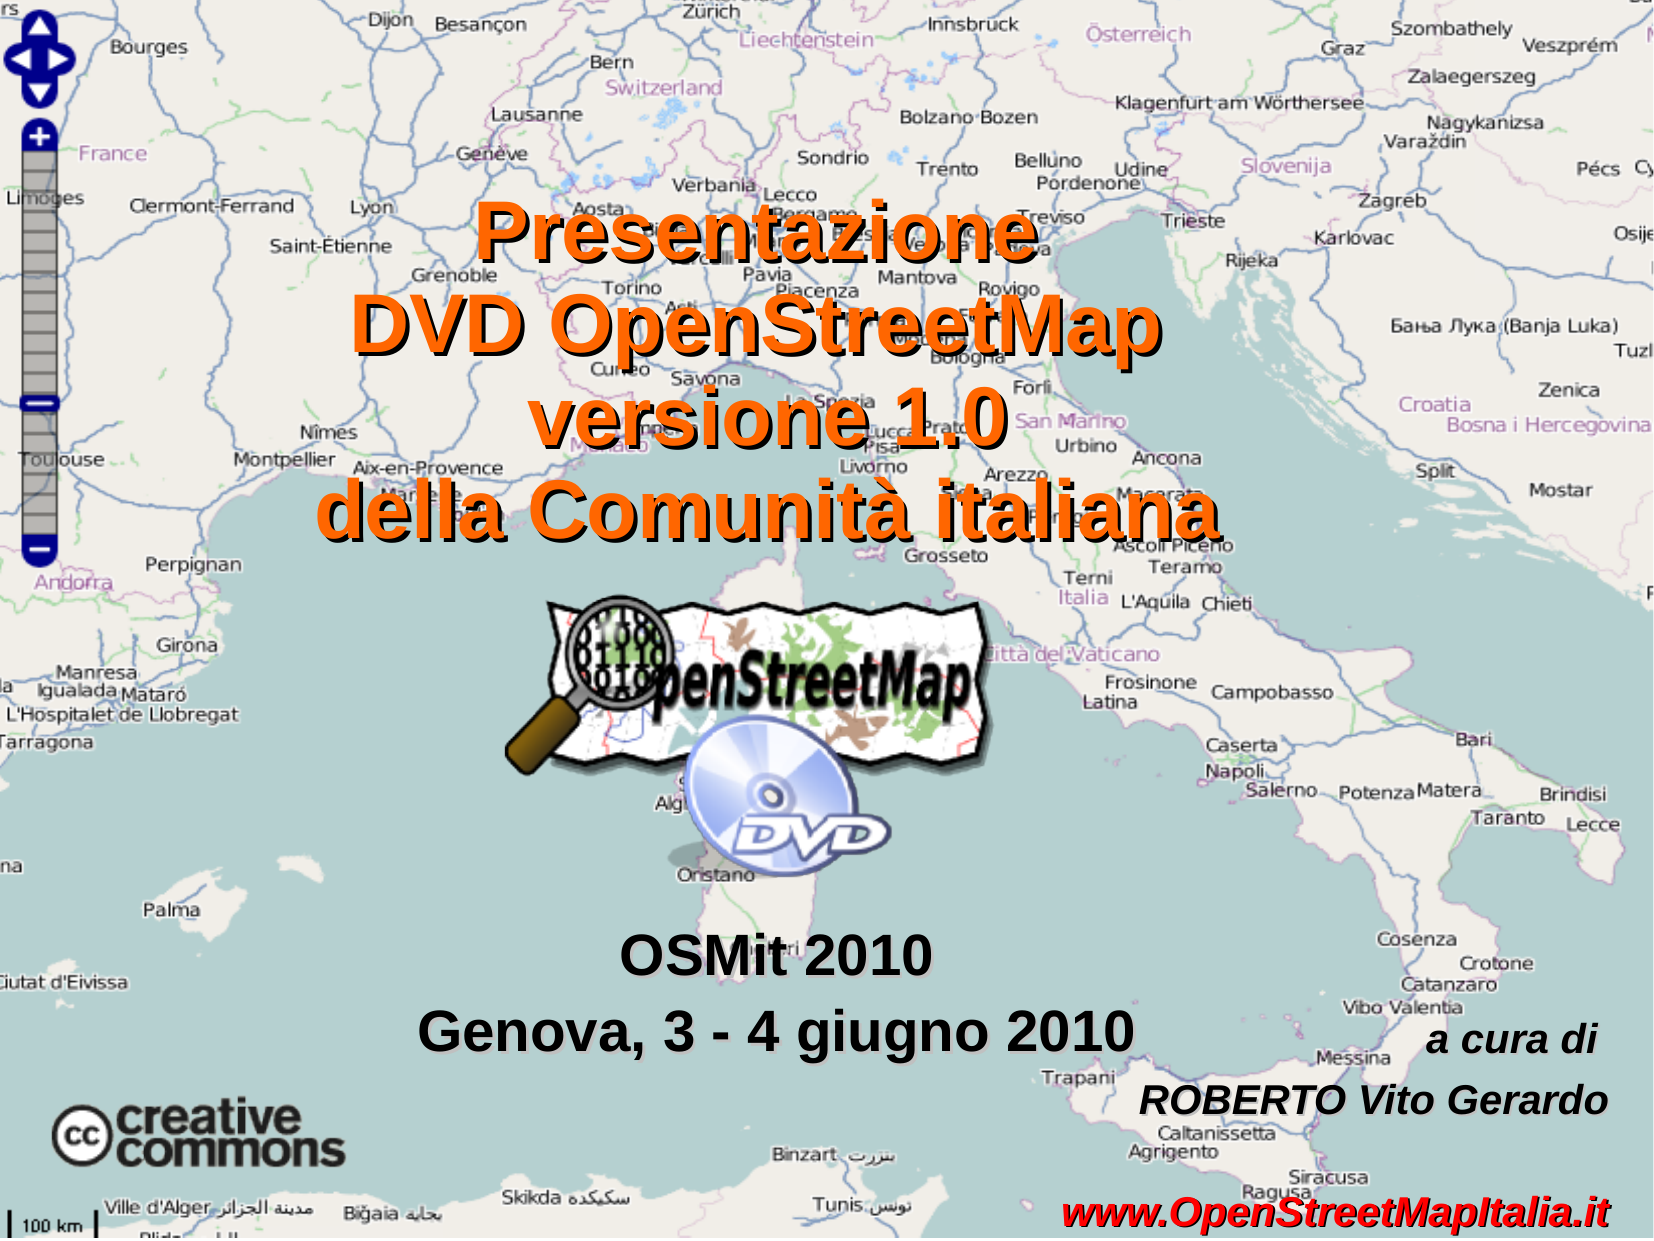

Presentazione
DVD OpenStreetMap
versione 1.0
della Comunità italiana
OSMit 2010
Genova, 3 - 4 giugno 2010
 a cura di
 ROBERTO Vito Gerardo
 www.OpenStreetMapItalia.it